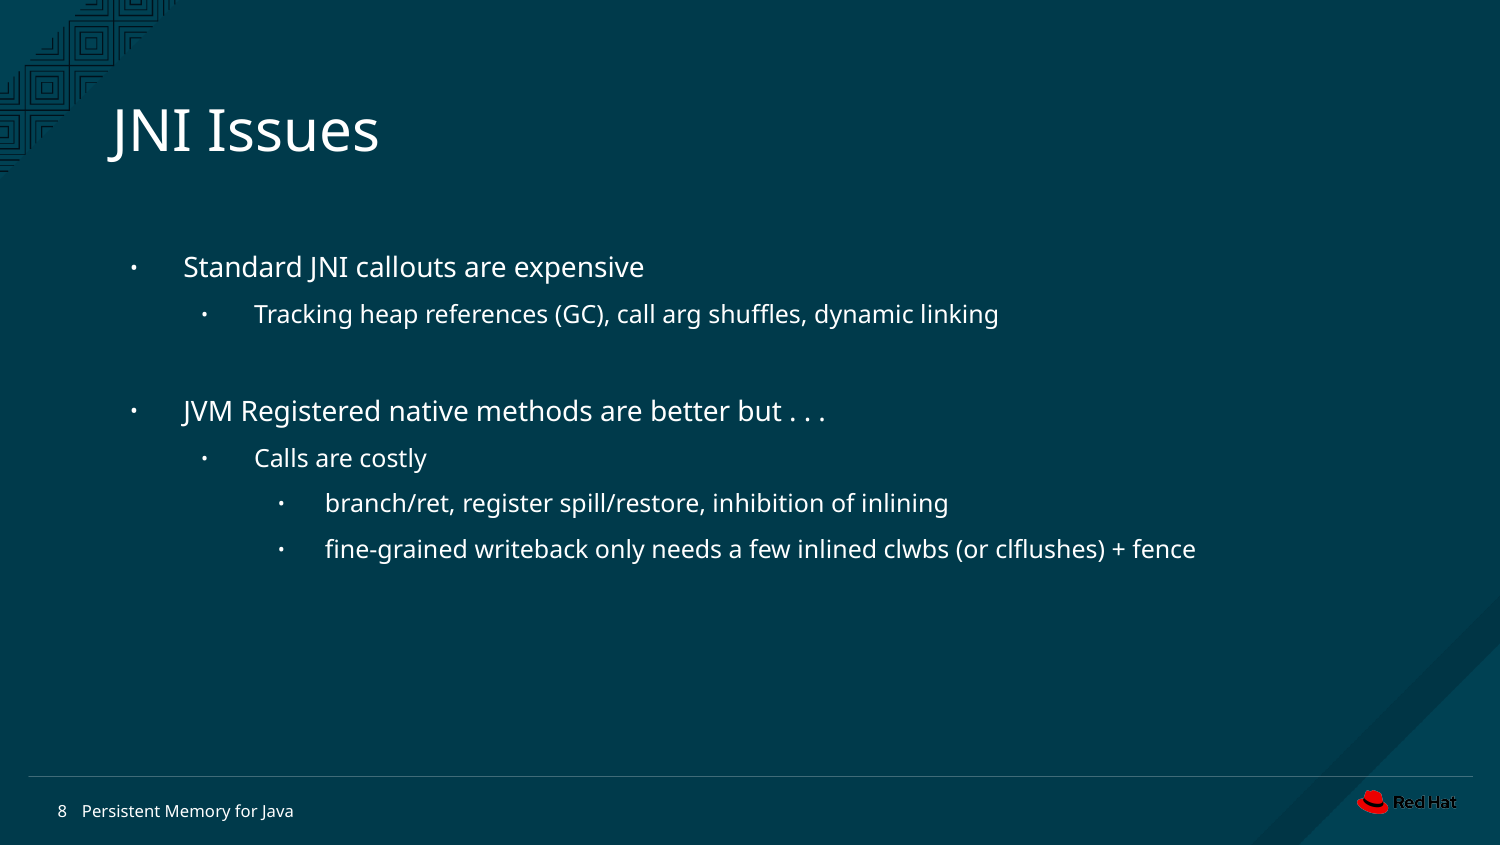

# JNI Issues
Standard JNI callouts are expensive
Tracking heap references (GC), call arg shuffles, dynamic linking
JVM Registered native methods are better but . . .
Calls are costly
branch/ret, register spill/restore, inhibition of inlining
fine-grained writeback only needs a few inlined clwbs (or clflushes) + fence
8
INSERT DESIGNATOR, IF NEEDED